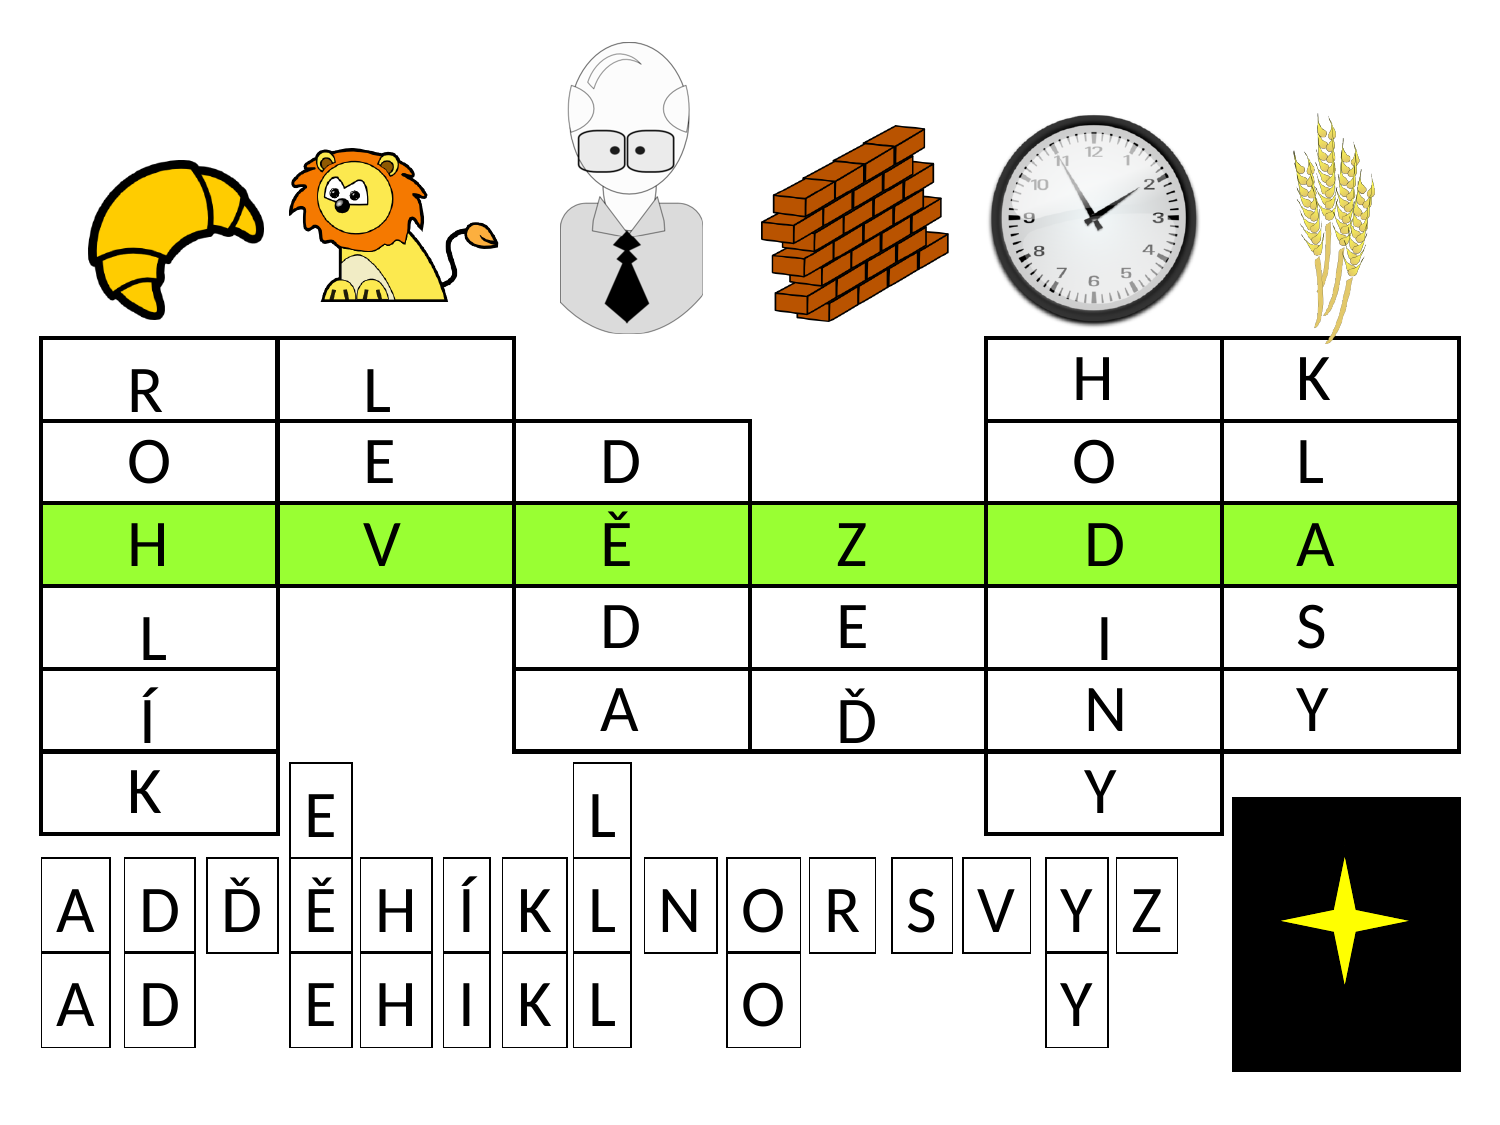

H
K
R
L
O
E
D
O
L
H
V
Ě
Z
D
A
D
E
S
L
I
A
N
Y
Í
Ď
K
Y
E
L
A
D
Ď
Ě
H
Í
K
L
N
O
R
S
V
Y
Z
A
D
E
H
I
K
L
O
Y